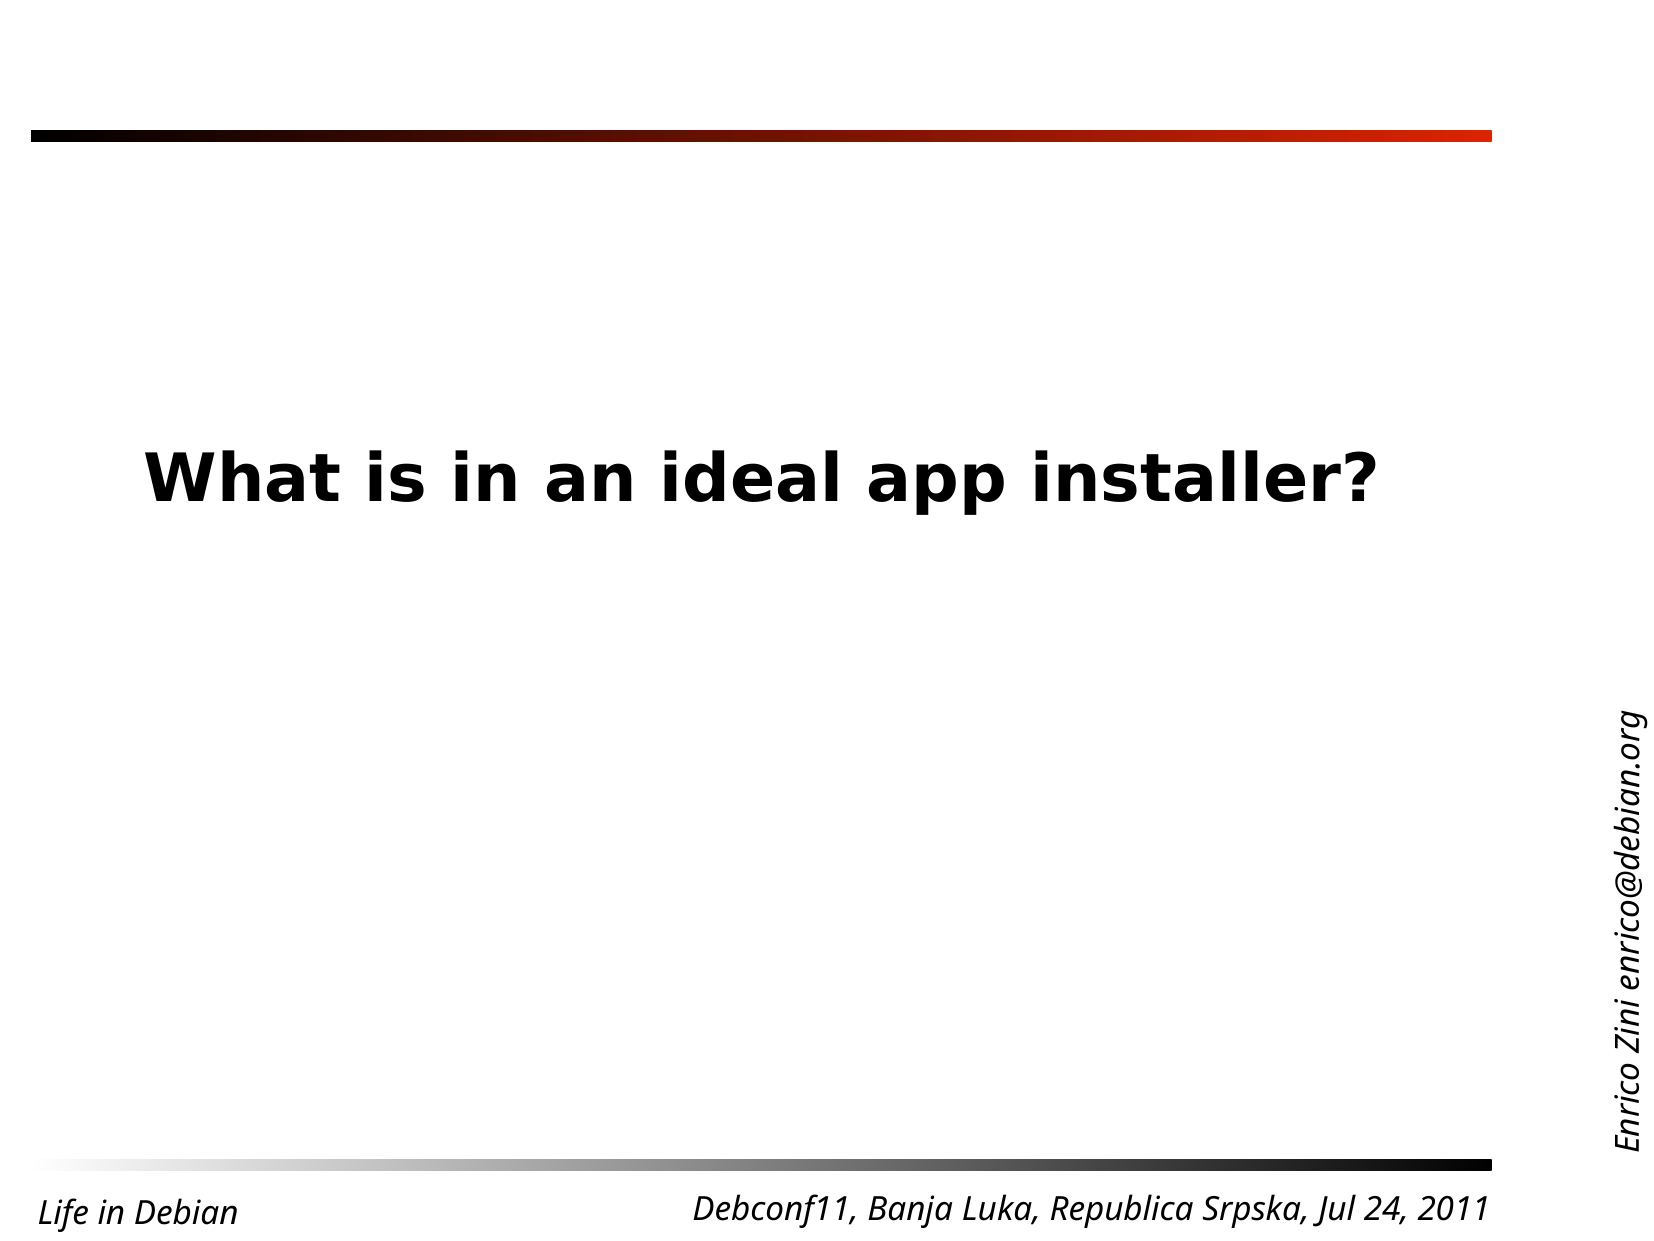

What is in an ideal app installer?